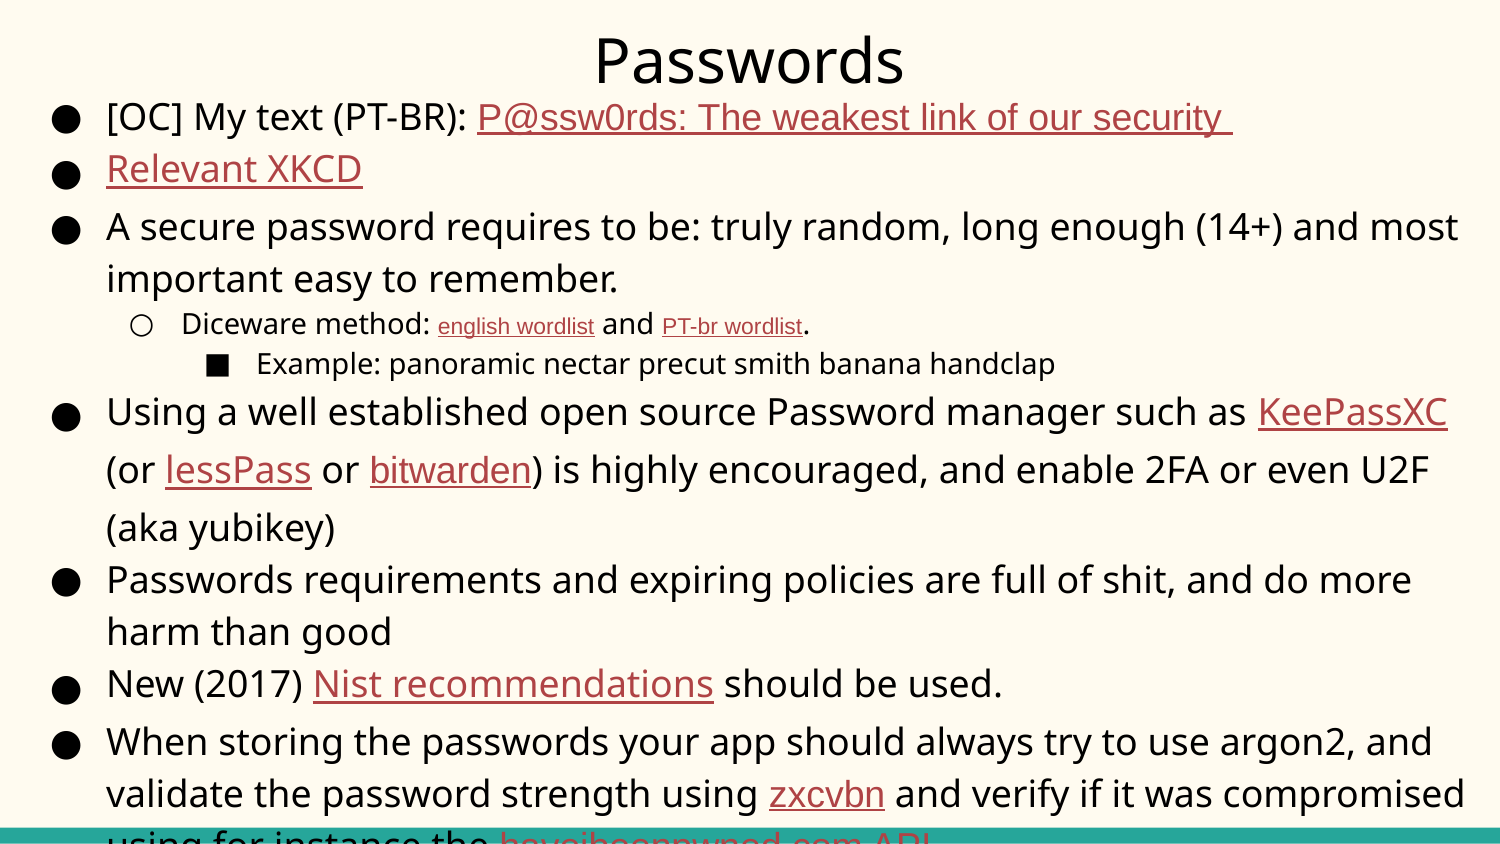

# Passwords
[OC] My text (PT-BR): P@ssw0rds: The weakest link of our security
Relevant XKCD
A secure password requires to be: truly random, long enough (14+) and most important easy to remember.
Diceware method: english wordlist and PT-br wordlist.
Example: panoramic nectar precut smith banana handclap
Using a well established open source Password manager such as KeePassXC (or lessPass or bitwarden) is highly encouraged, and enable 2FA or even U2F (aka yubikey)
Passwords requirements and expiring policies are full of shit, and do more harm than good
New (2017) Nist recommendations should be used.
When storing the passwords your app should always try to use argon2, and validate the password strength using zxcvbn and verify if it was compromised using for instance the haveibeenpwned.com API